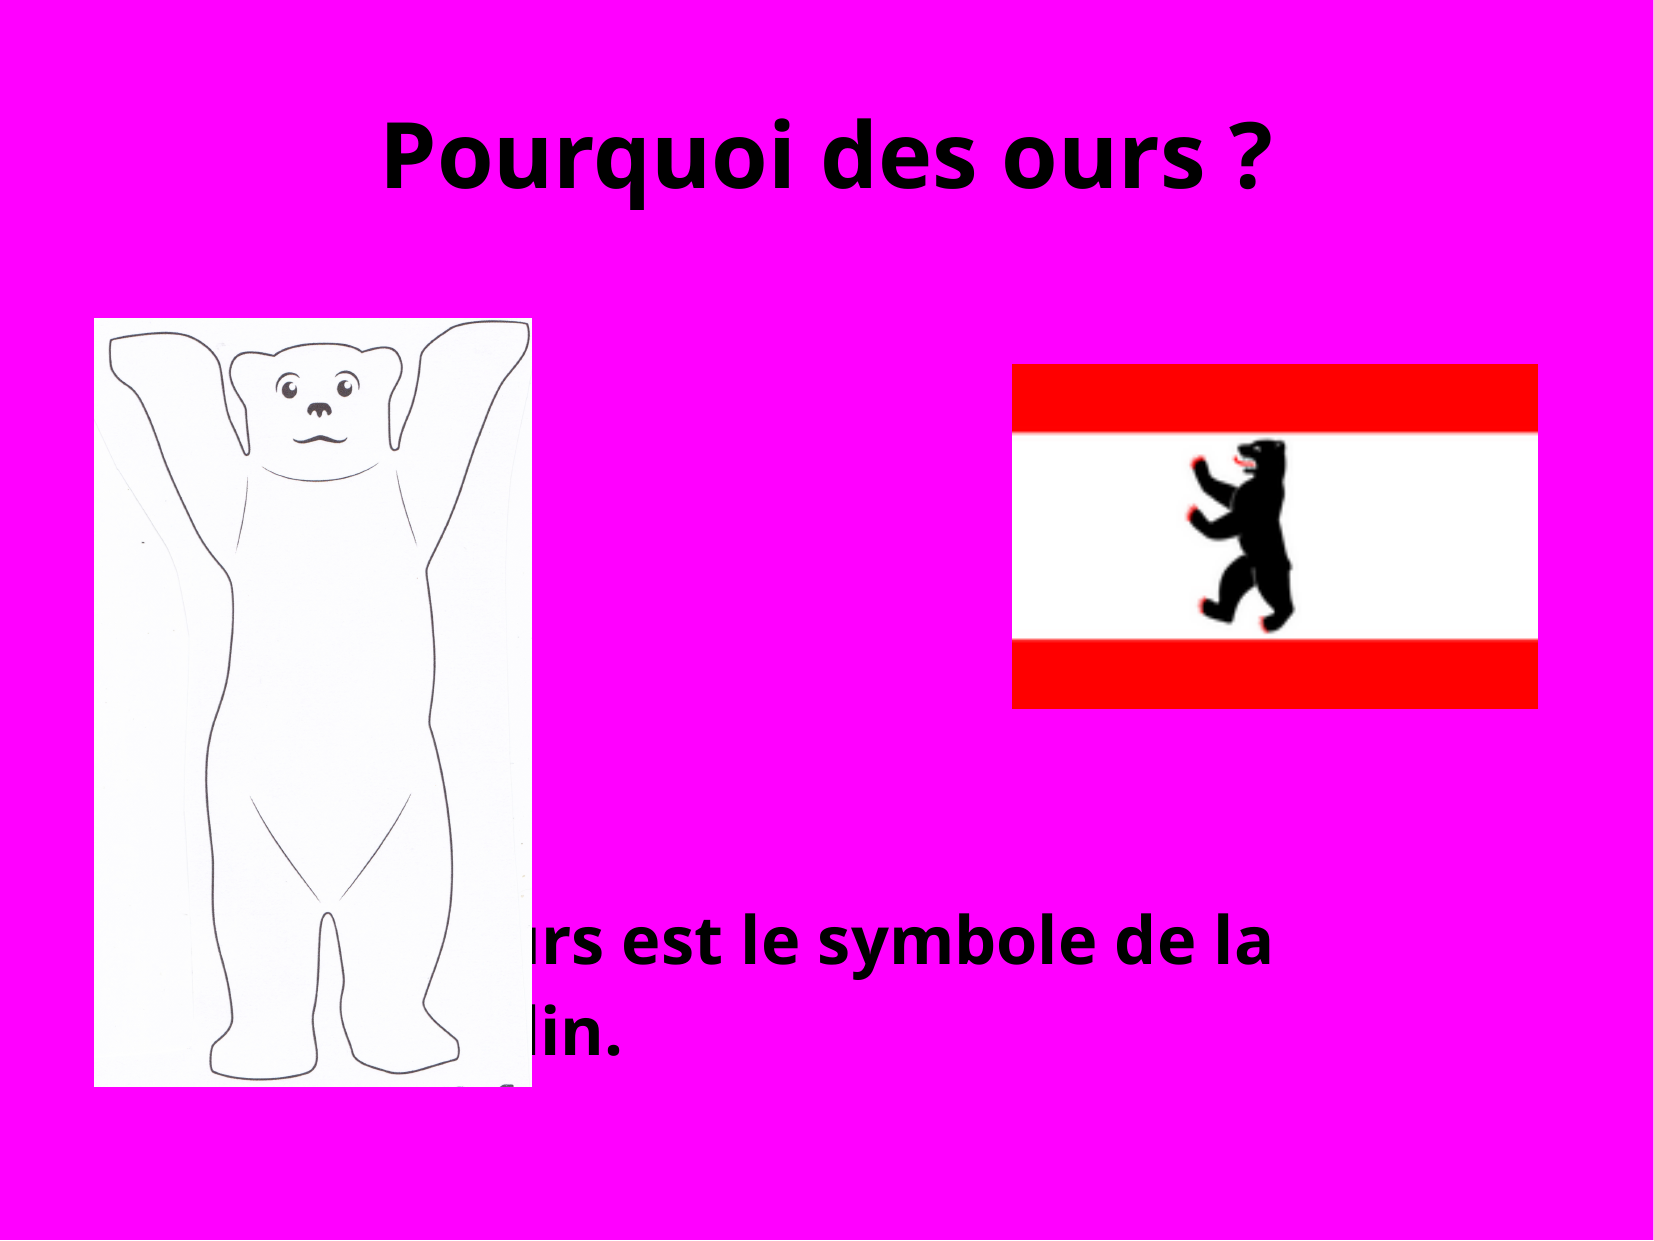

# Pourquoi des ours ?
 L'ours est le symbole de la ville de Berlin.